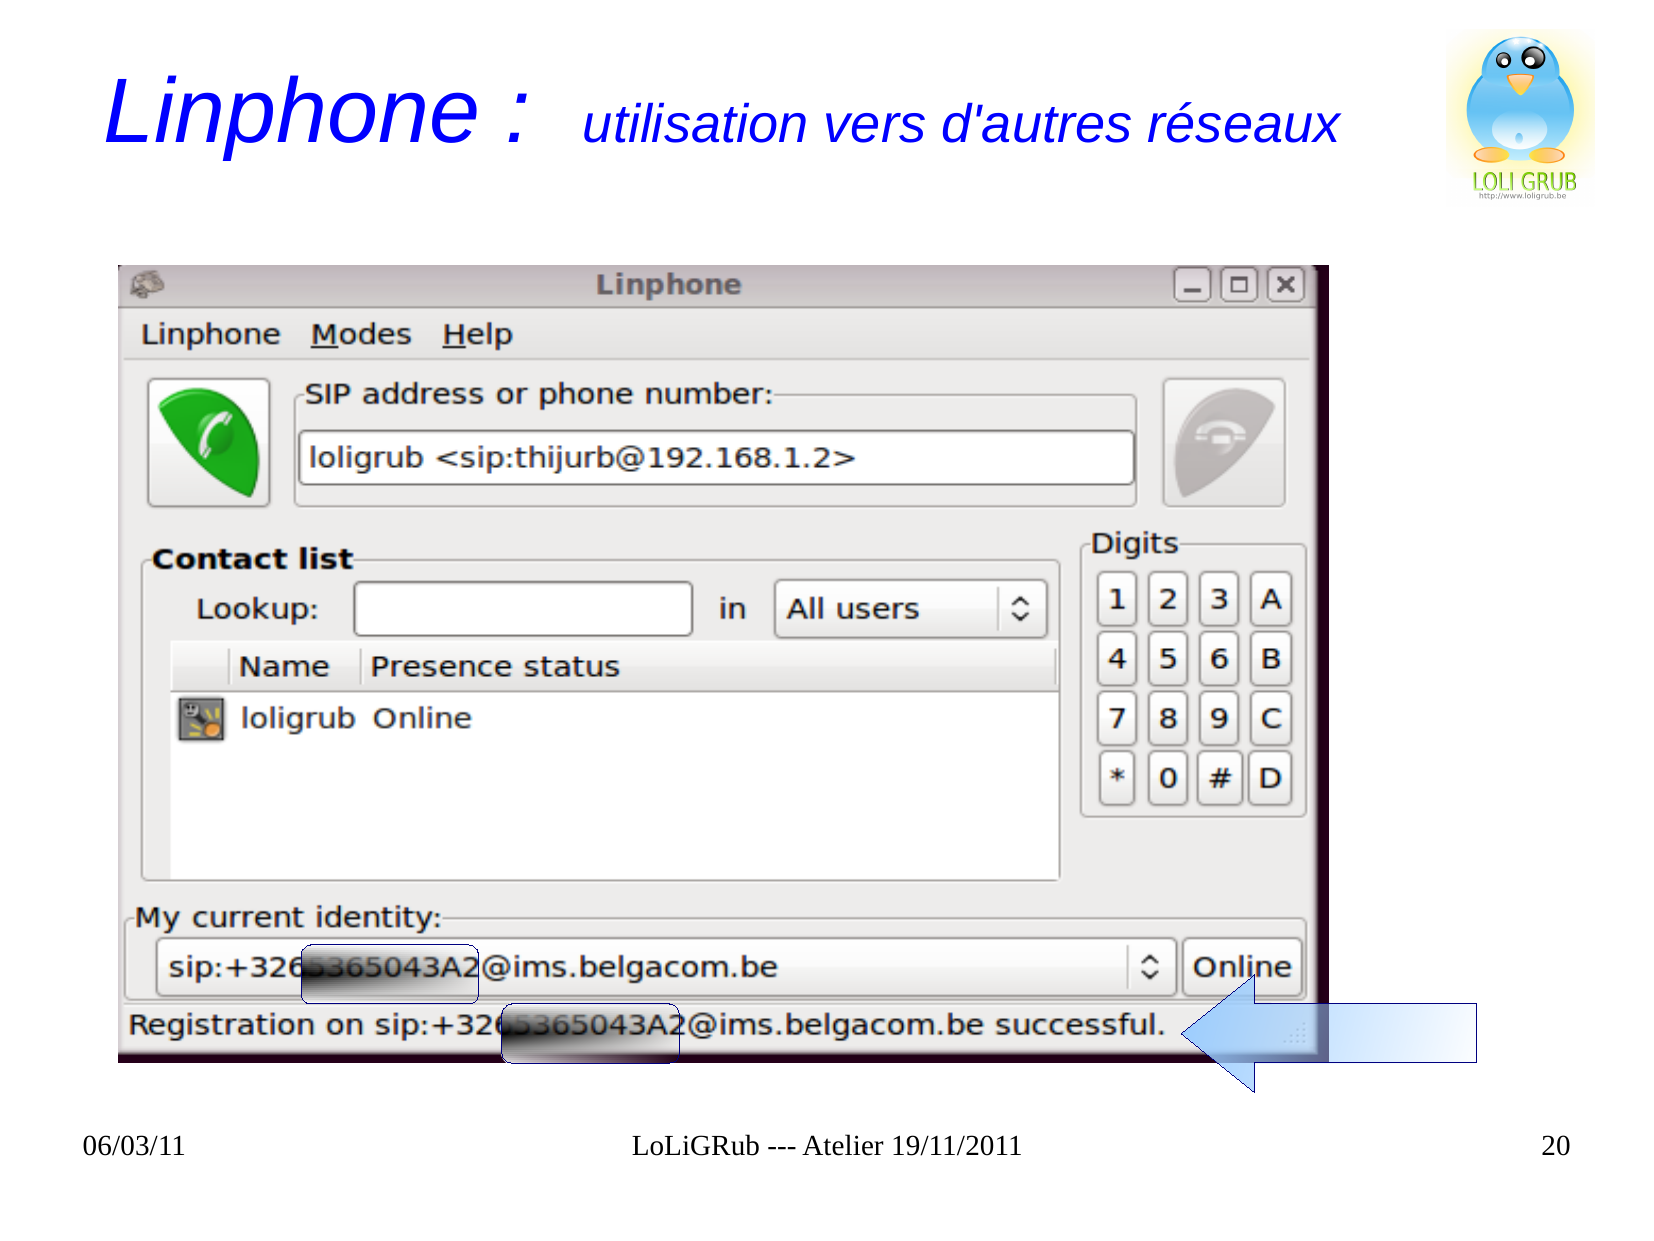

Linphone : utilisation vers d'autres réseaux
06/03/11
LoLiGRub --- Atelier 19/11/2011
20